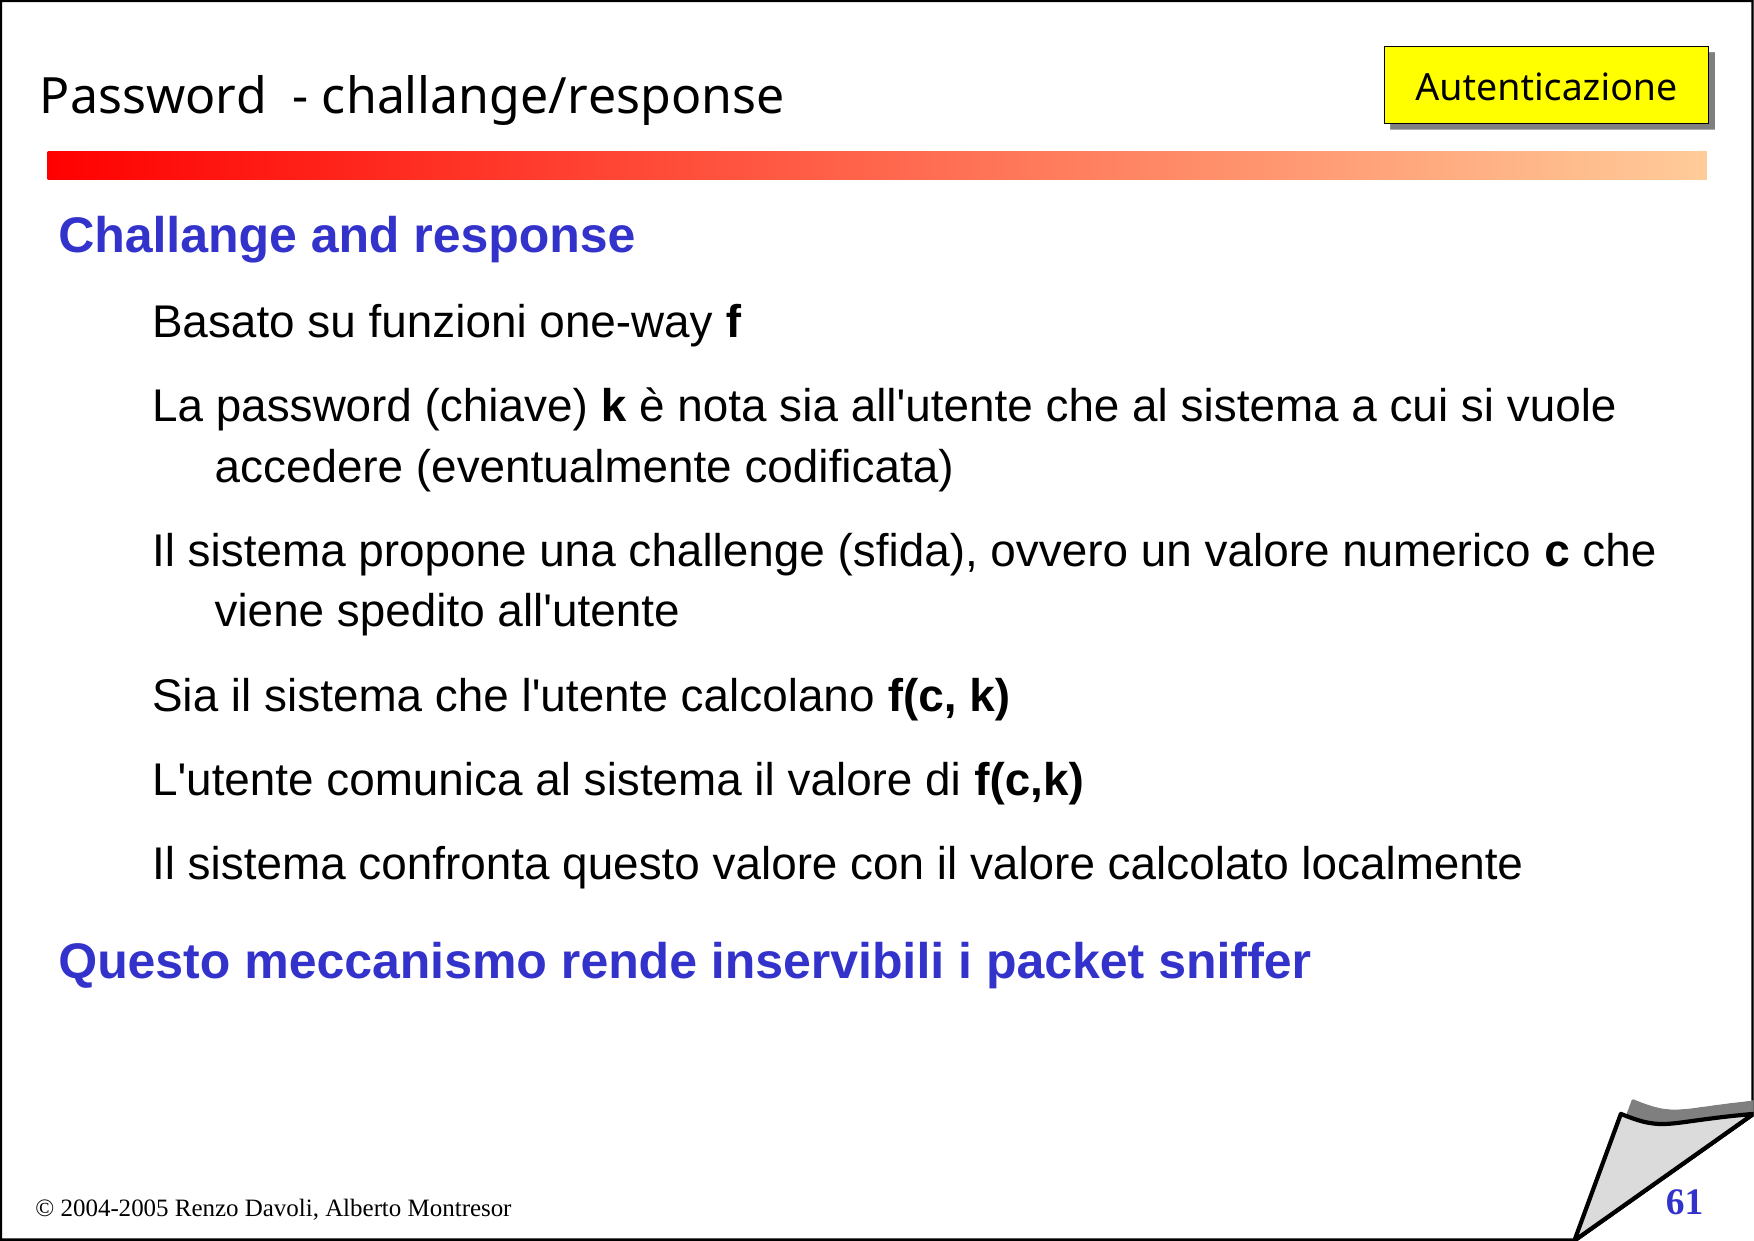

Autenticazione
# Password - challange/response
Challange and response
Basato su funzioni one-way f
La password (chiave) k è nota sia all'utente che al sistema a cui si vuole accedere (eventualmente codificata)
Il sistema propone una challenge (sfida), ovvero un valore numerico c che viene spedito all'utente
Sia il sistema che l'utente calcolano f(c, k)
L'utente comunica al sistema il valore di f(c,k)
Il sistema confronta questo valore con il valore calcolato localmente
Questo meccanismo rende inservibili i packet sniffer